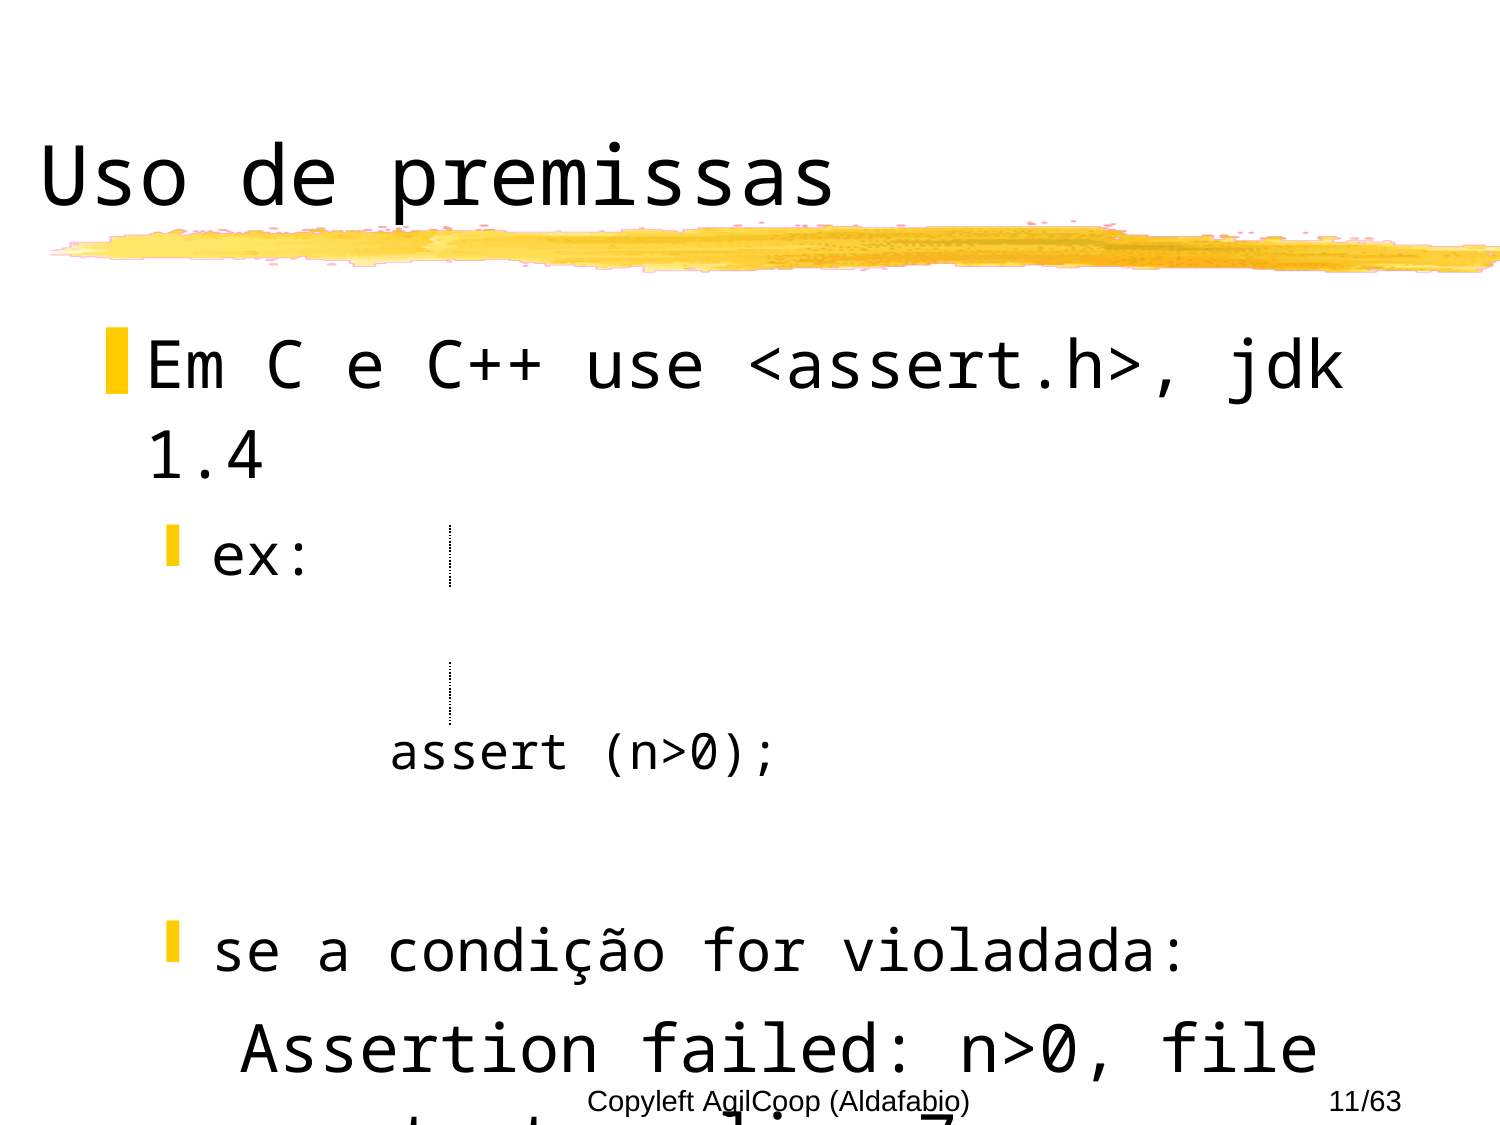

# Uso de premissas
Em C e C++ use <assert.h>, jdk 1.4
ex:
			assert (n>0);
se a condição for violadada:
Assertion failed: n>0, file avgtest.c, line 7.
Ajuda a identificar “culpados” pelos erros
11